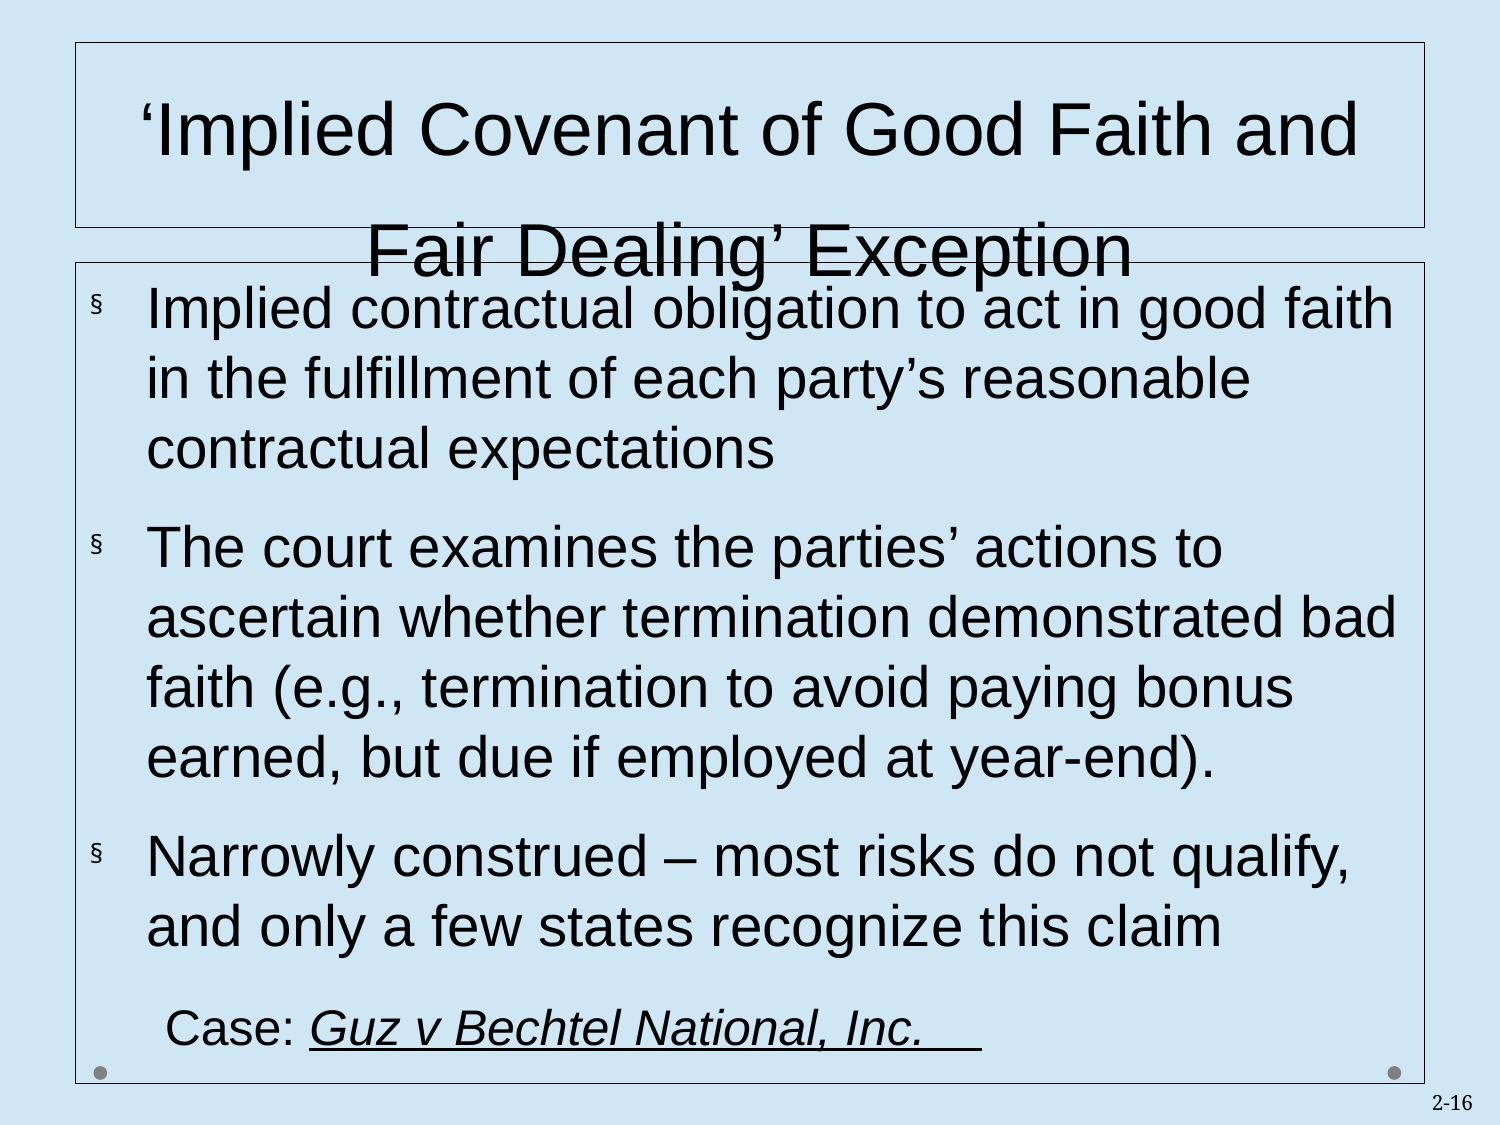

# ‘Implied Covenant of Good Faith and Fair Dealing’ Exception
Implied contractual obligation to act in good faith in the fulfillment of each party’s reasonable contractual expectations
The court examines the parties’ actions to ascertain whether termination demonstrated bad faith (e.g., termination to avoid paying bonus earned, but due if employed at year-end).
Narrowly construed – most risks do not qualify, and only a few states recognize this claim
	Case: Guz v Bechtel National, Inc.